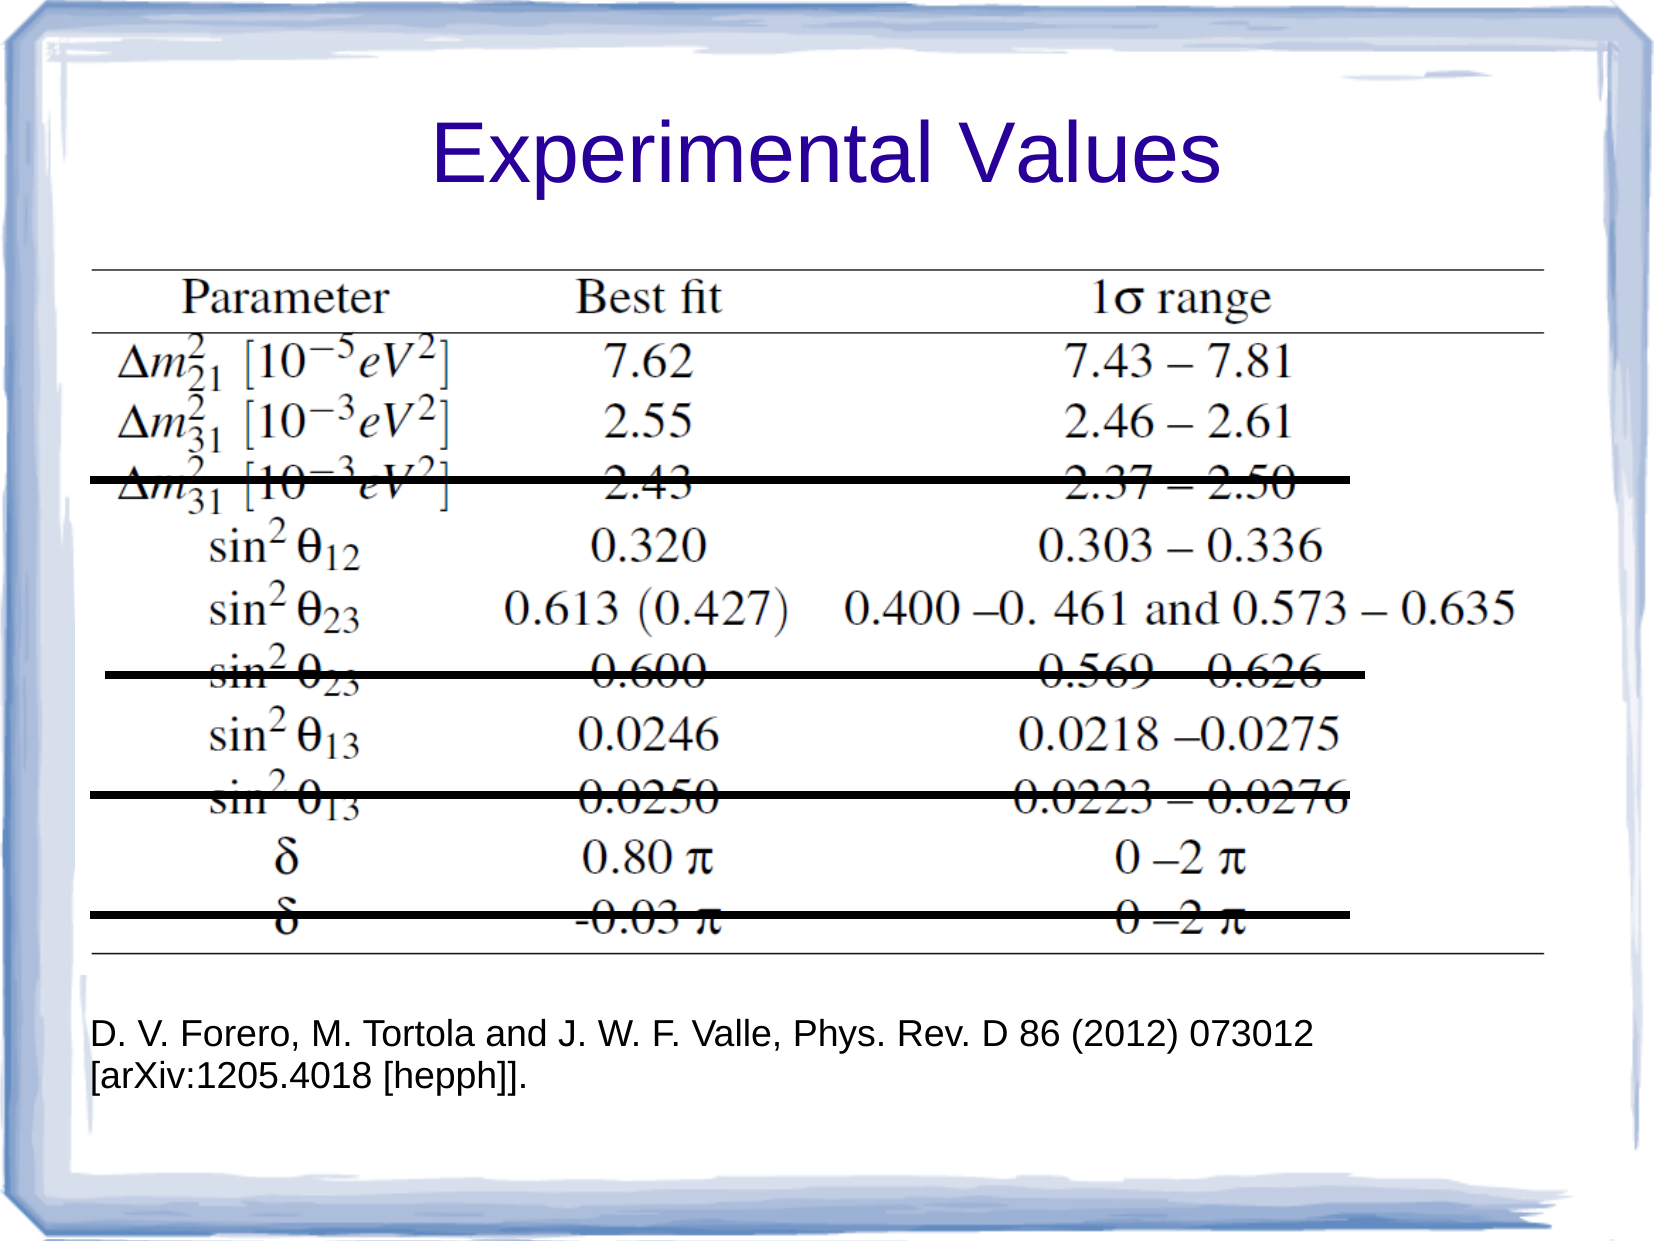

# Experimental Values
D. V. Forero, M. Tortola and J. W. F. Valle, Phys. Rev. D 86 (2012) 073012 [arXiv:1205.4018 [hepph]].